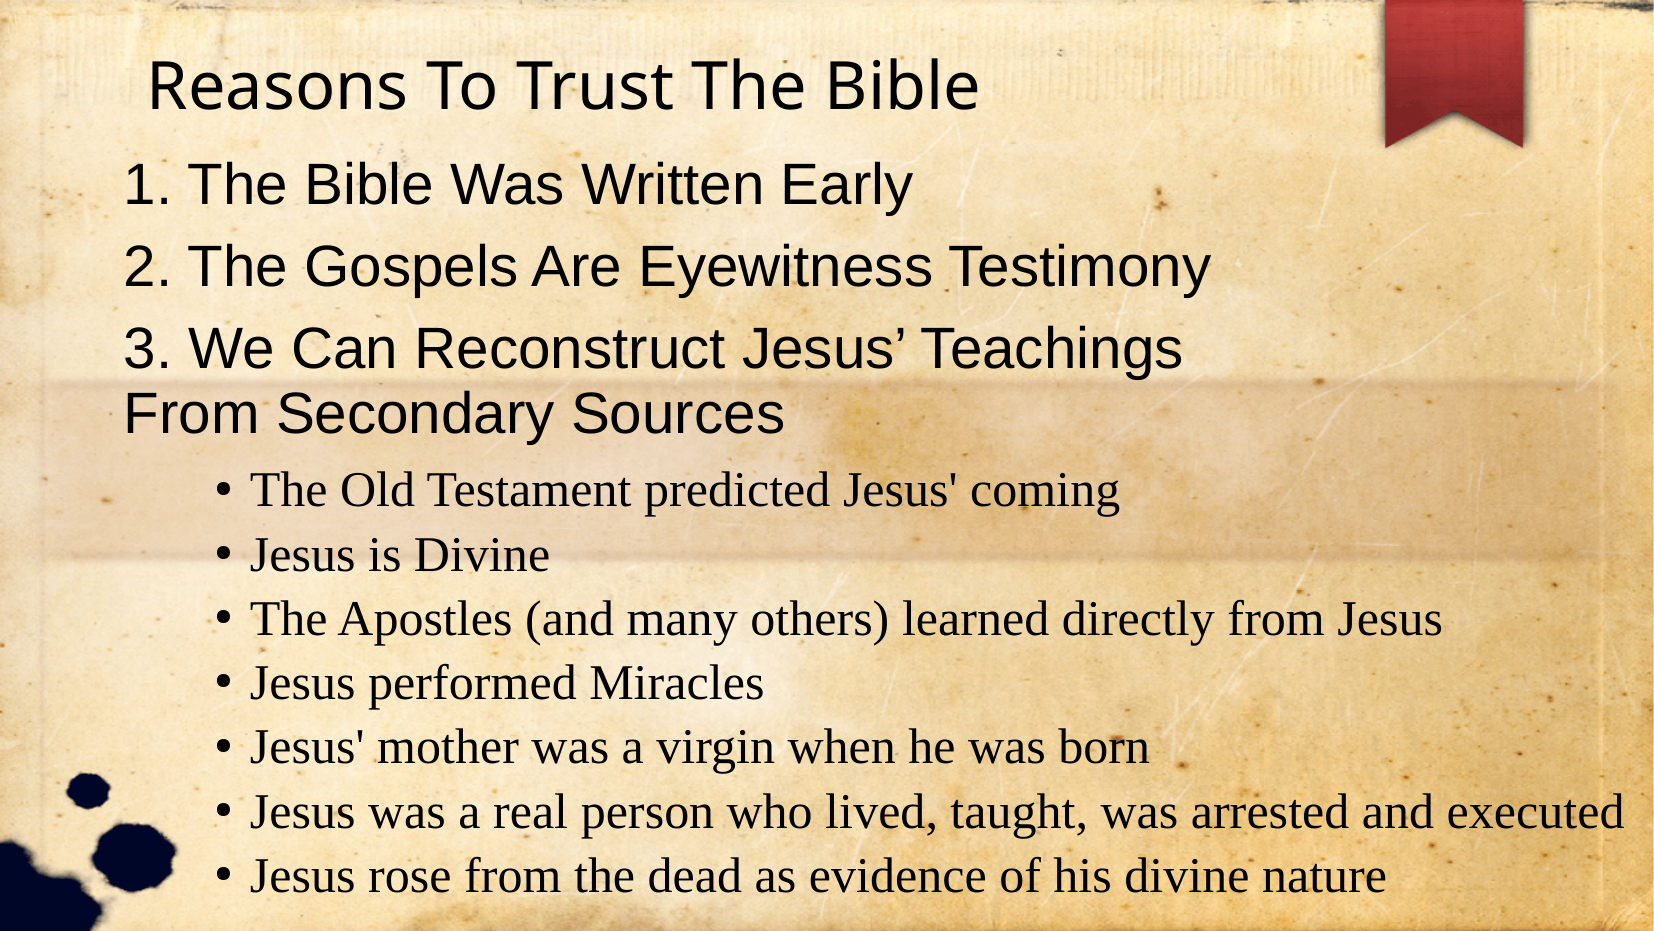

# Reasons To Trust The Bible
1. The Bible Was Written Early
2. The Gospels Are Eyewitness Testimony
3. We Can Reconstruct Jesus’ Teachings From Secondary Sources
The Old Testament predicted Jesus' coming
Jesus is Divine
The Apostles (and many others) learned directly from Jesus
Jesus performed Miracles
Jesus' mother was a virgin when he was born
Jesus was a real person who lived, taught, was arrested and executed
Jesus rose from the dead as evidence of his divine nature